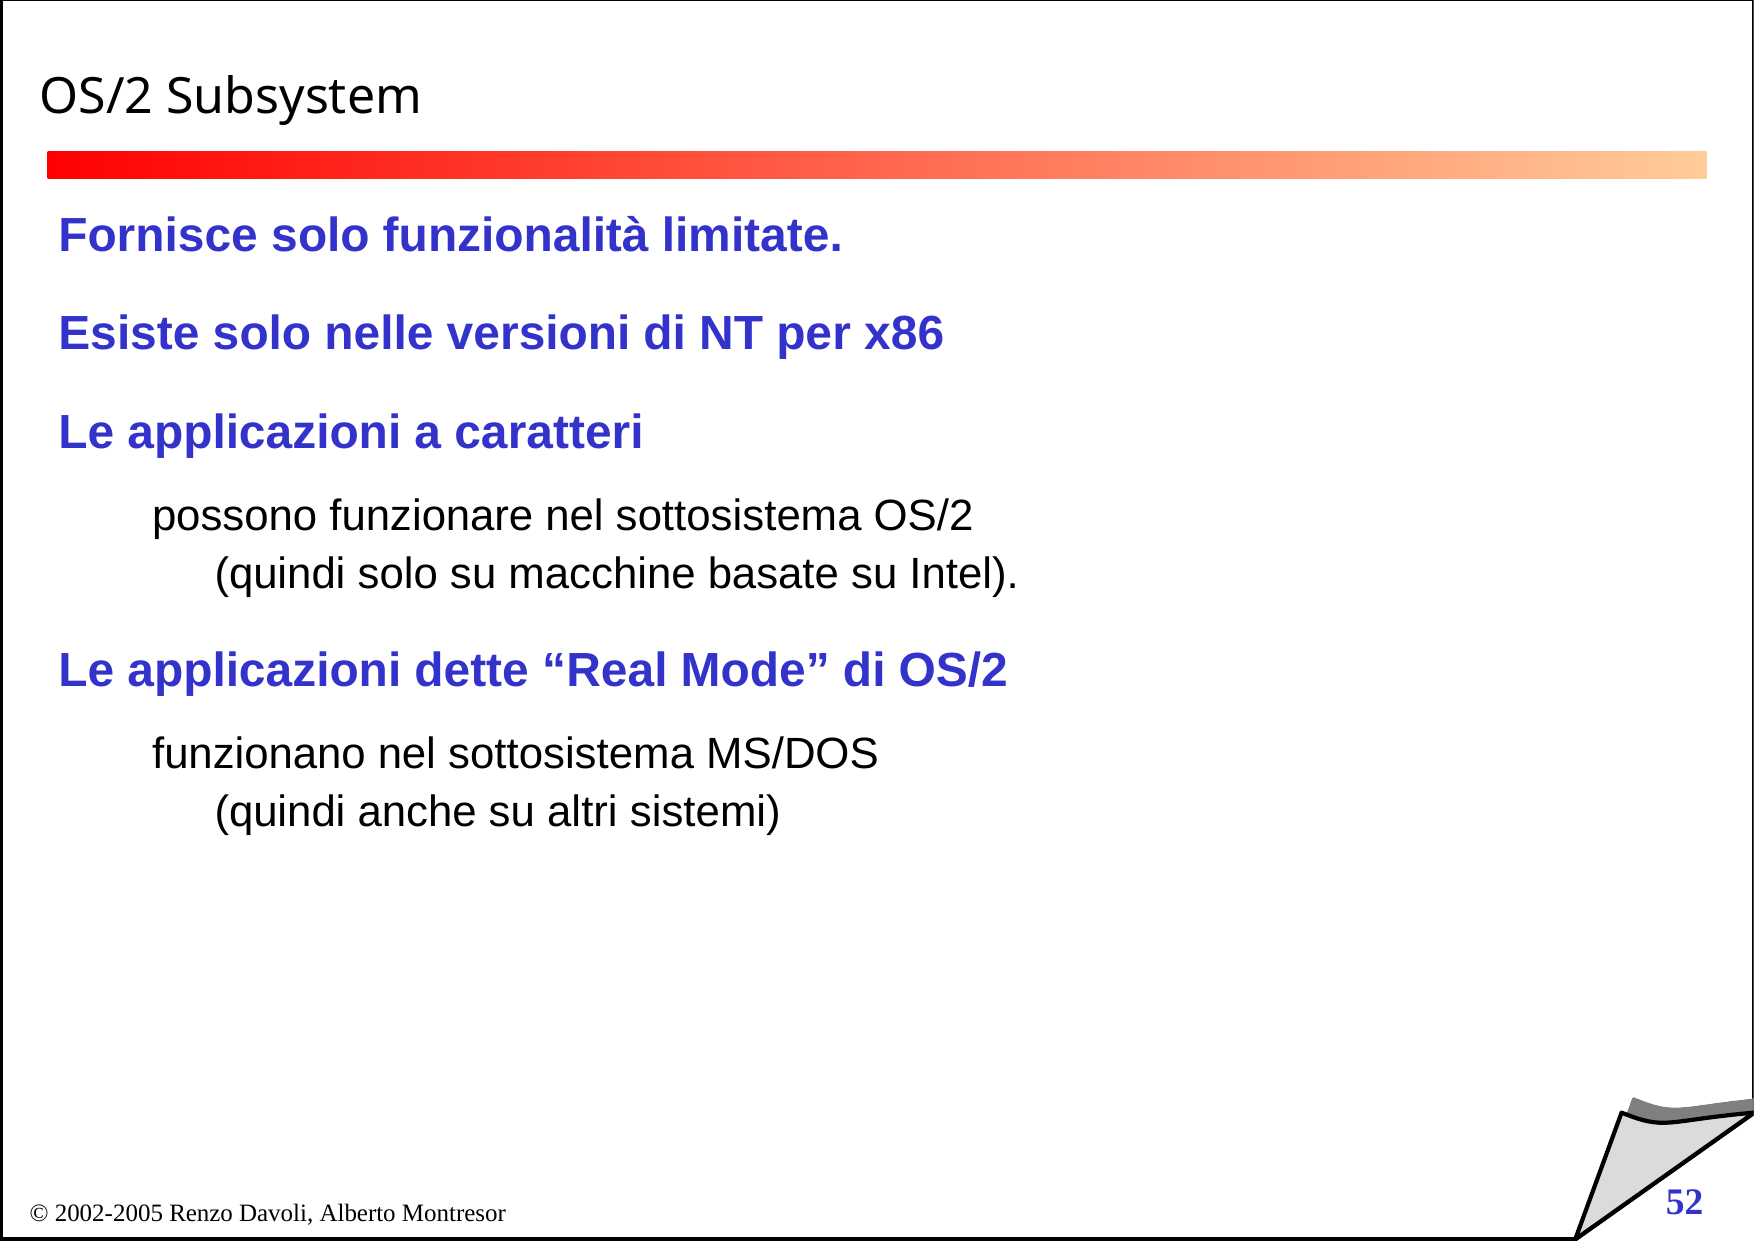

# OS/2 Subsystem
Fornisce solo funzionalità limitate.
Esiste solo nelle versioni di NT per x86
Le applicazioni a caratteri
possono funzionare nel sottosistema OS/2
(quindi solo su macchine basate su Intel).
Le applicazioni dette “Real Mode” di OS/2
funzionano nel sottosistema MS/DOS
(quindi anche su altri sistemi)